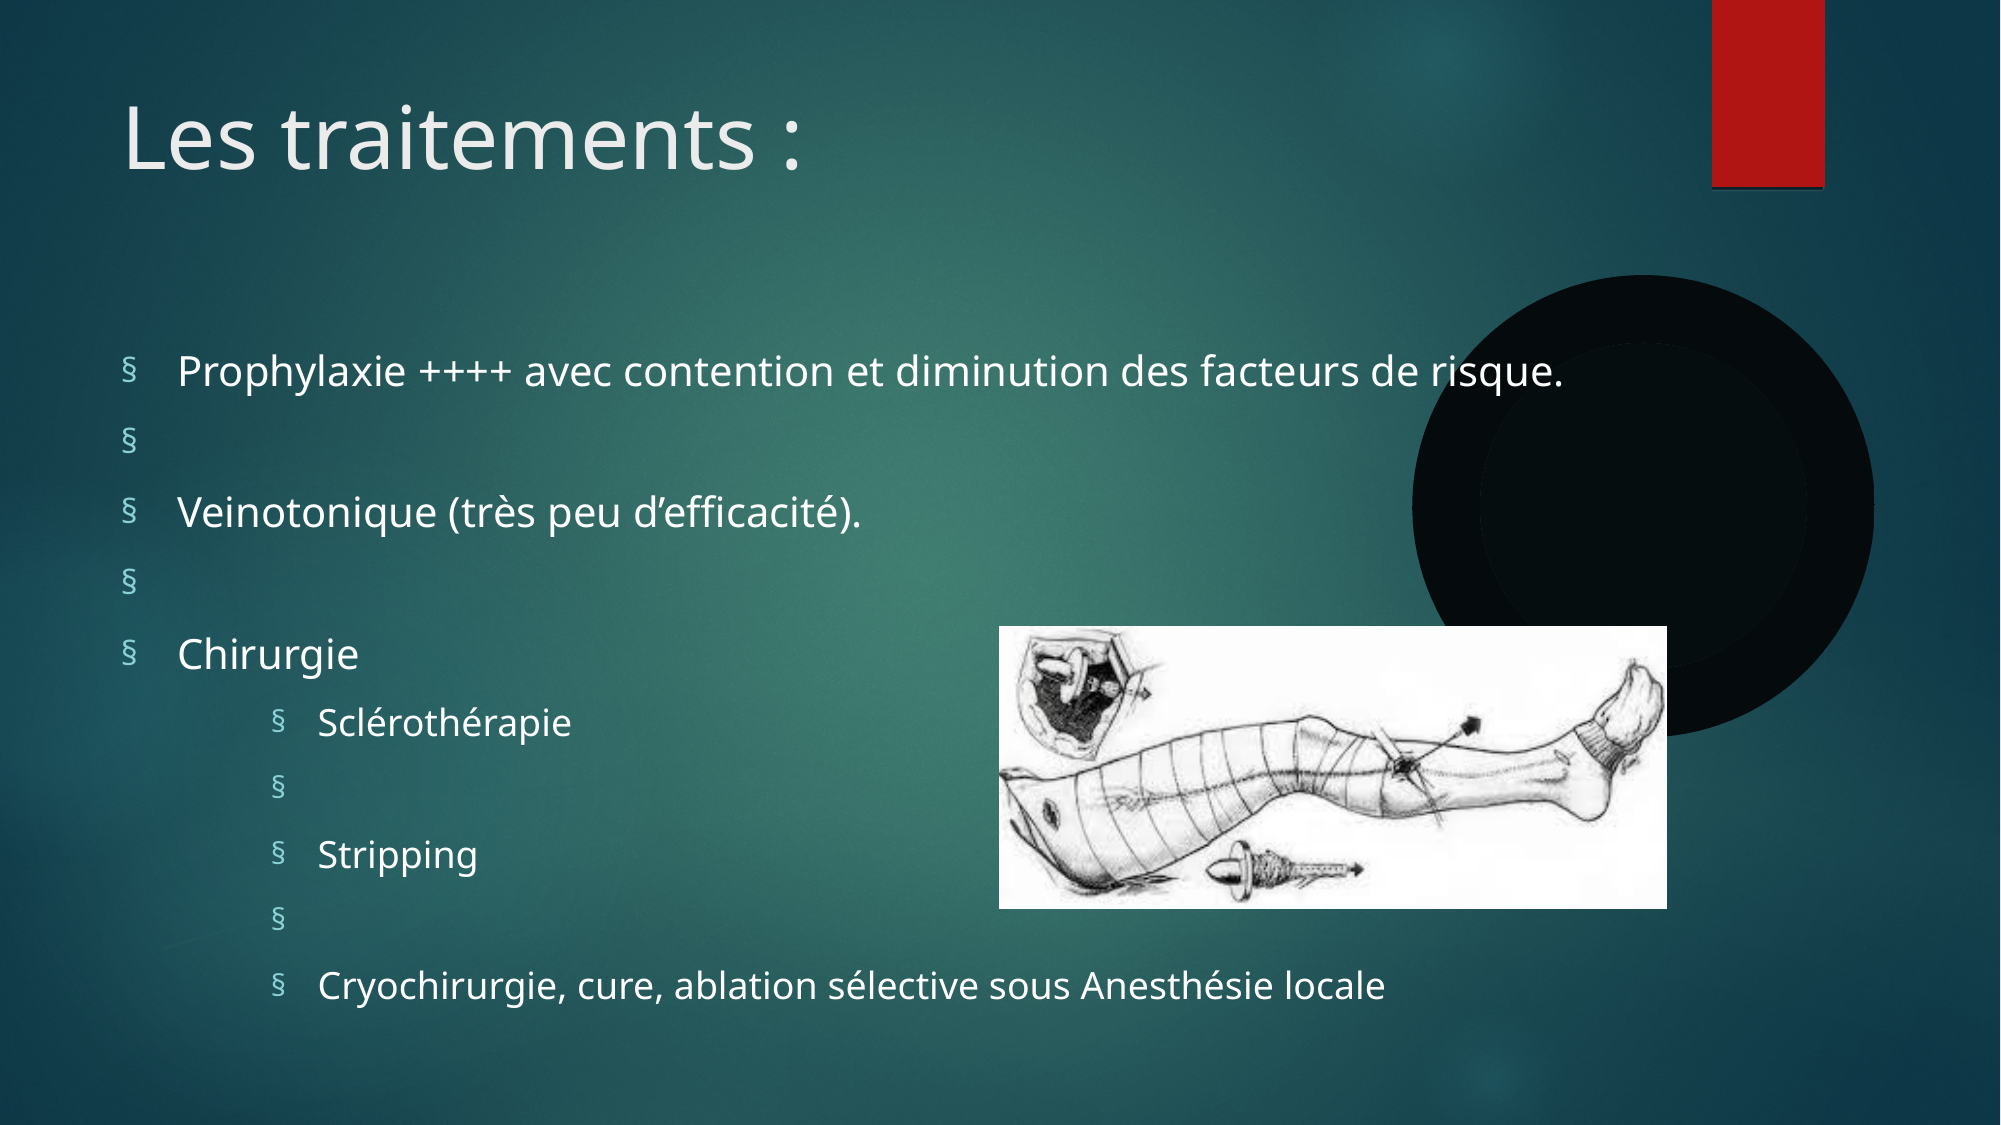

# Les traitements :
Prophylaxie ++++ avec contention et diminution des facteurs de risque.
Veinotonique (très peu d’efficacité).
Chirurgie
Sclérothérapie
Stripping
Cryochirurgie, cure, ablation sélective sous Anesthésie locale